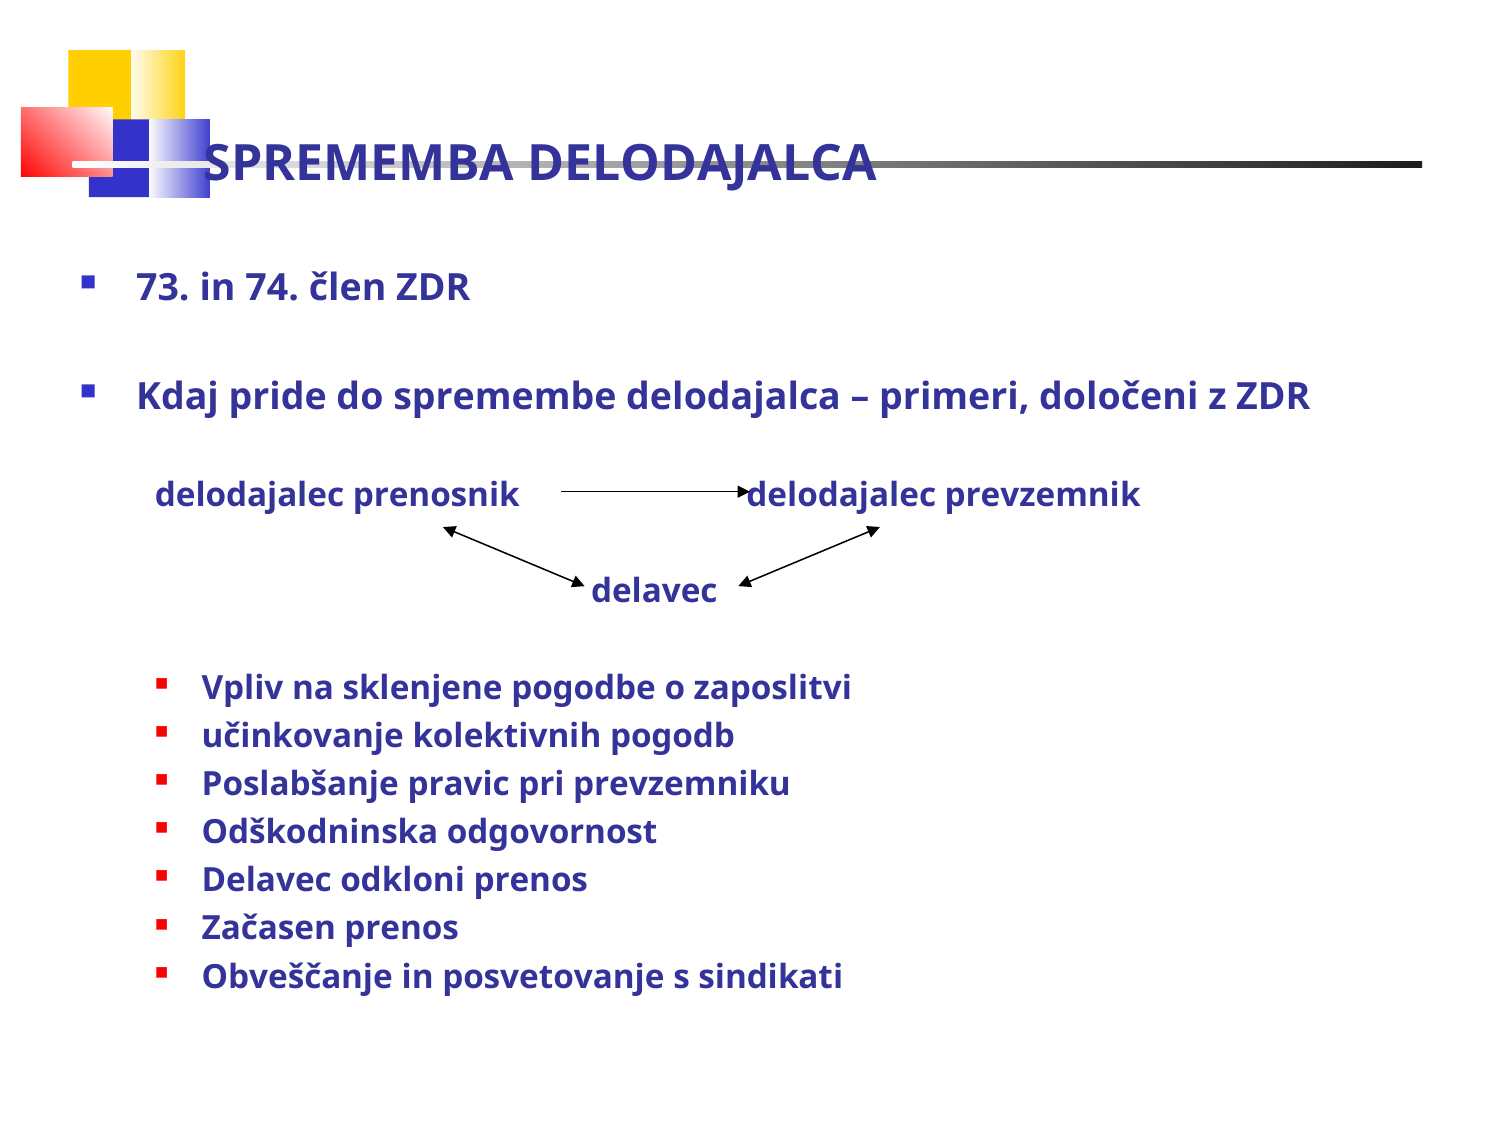

# SPREMEMBA DELODAJALCA
73. in 74. člen ZDR
Kdaj pride do spremembe delodajalca – primeri, določeni z ZDR
delodajalec prenosnik delodajalec prevzemnik
				 delavec
Vpliv na sklenjene pogodbe o zaposlitvi
učinkovanje kolektivnih pogodb
Poslabšanje pravic pri prevzemniku
Odškodninska odgovornost
Delavec odkloni prenos
Začasen prenos
Obveščanje in posvetovanje s sindikati